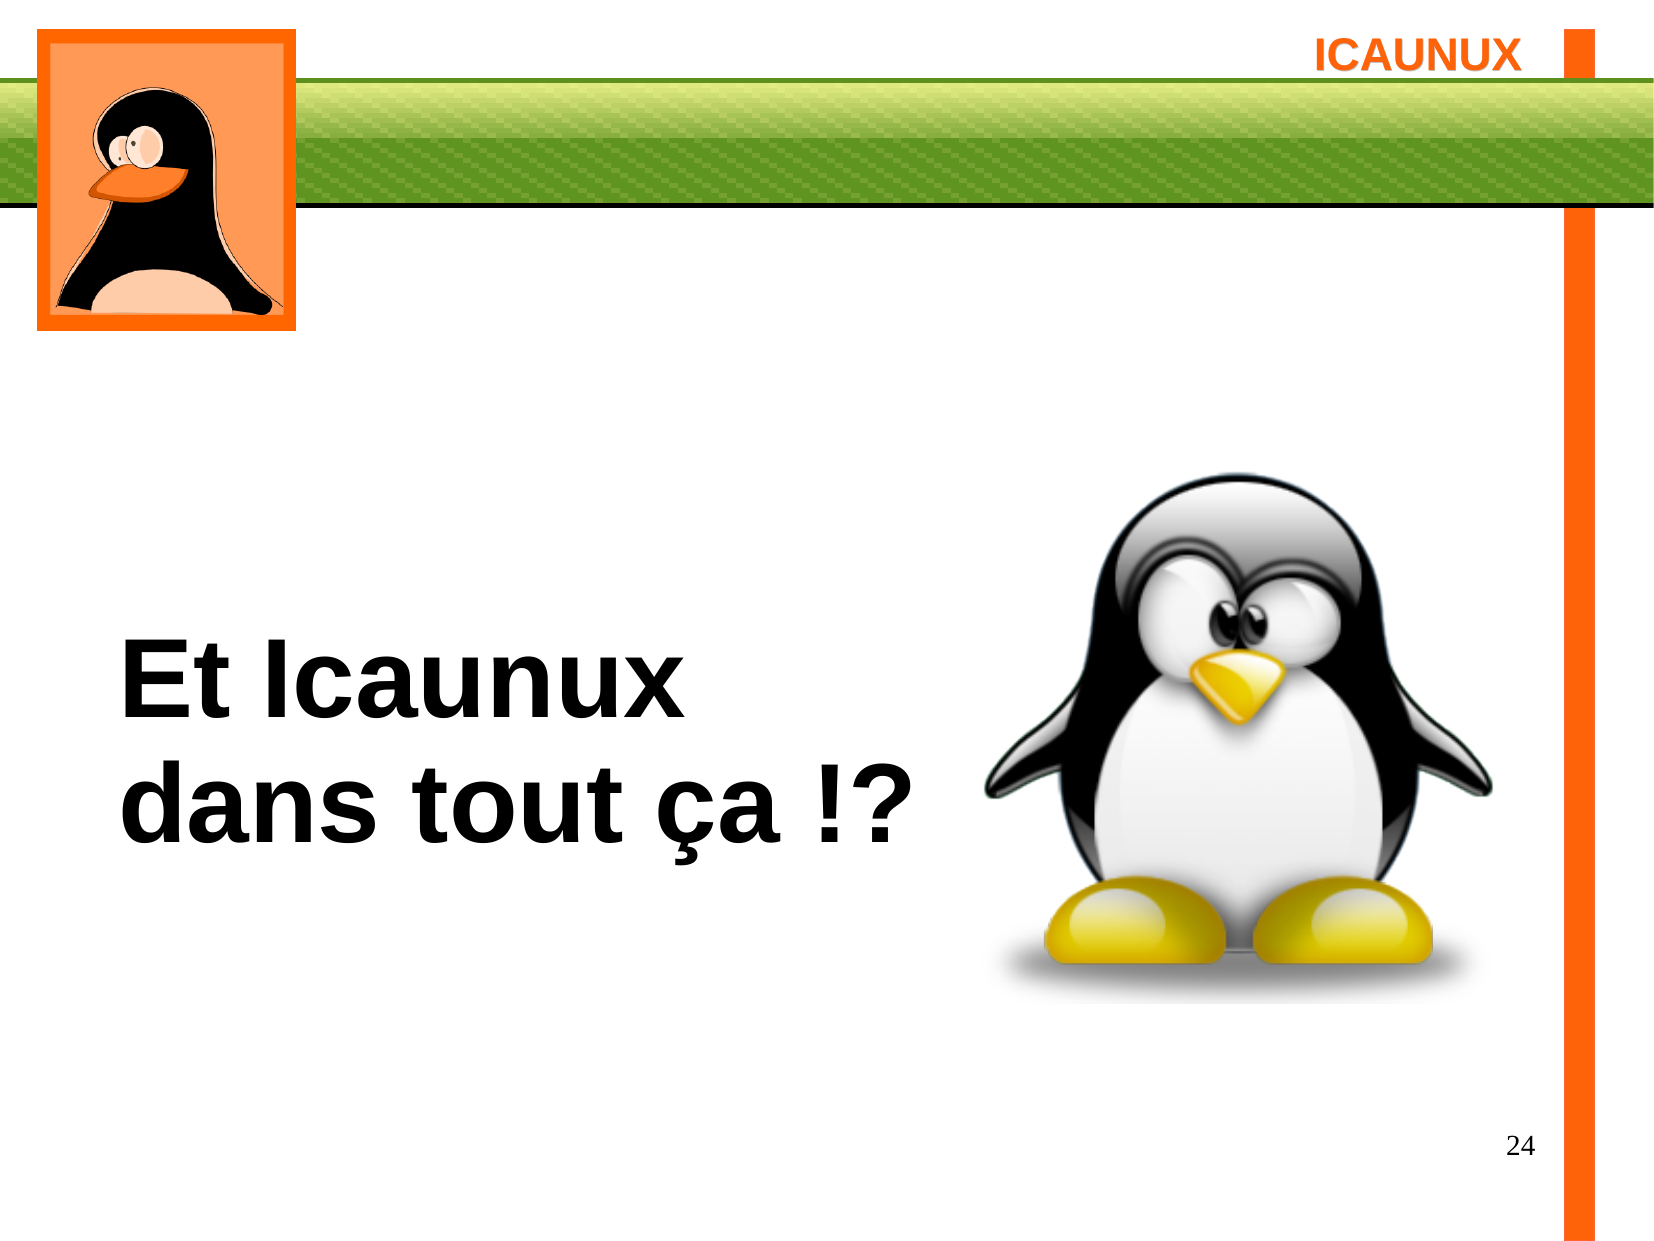

# Et Icaunux dans tout ça !?
24